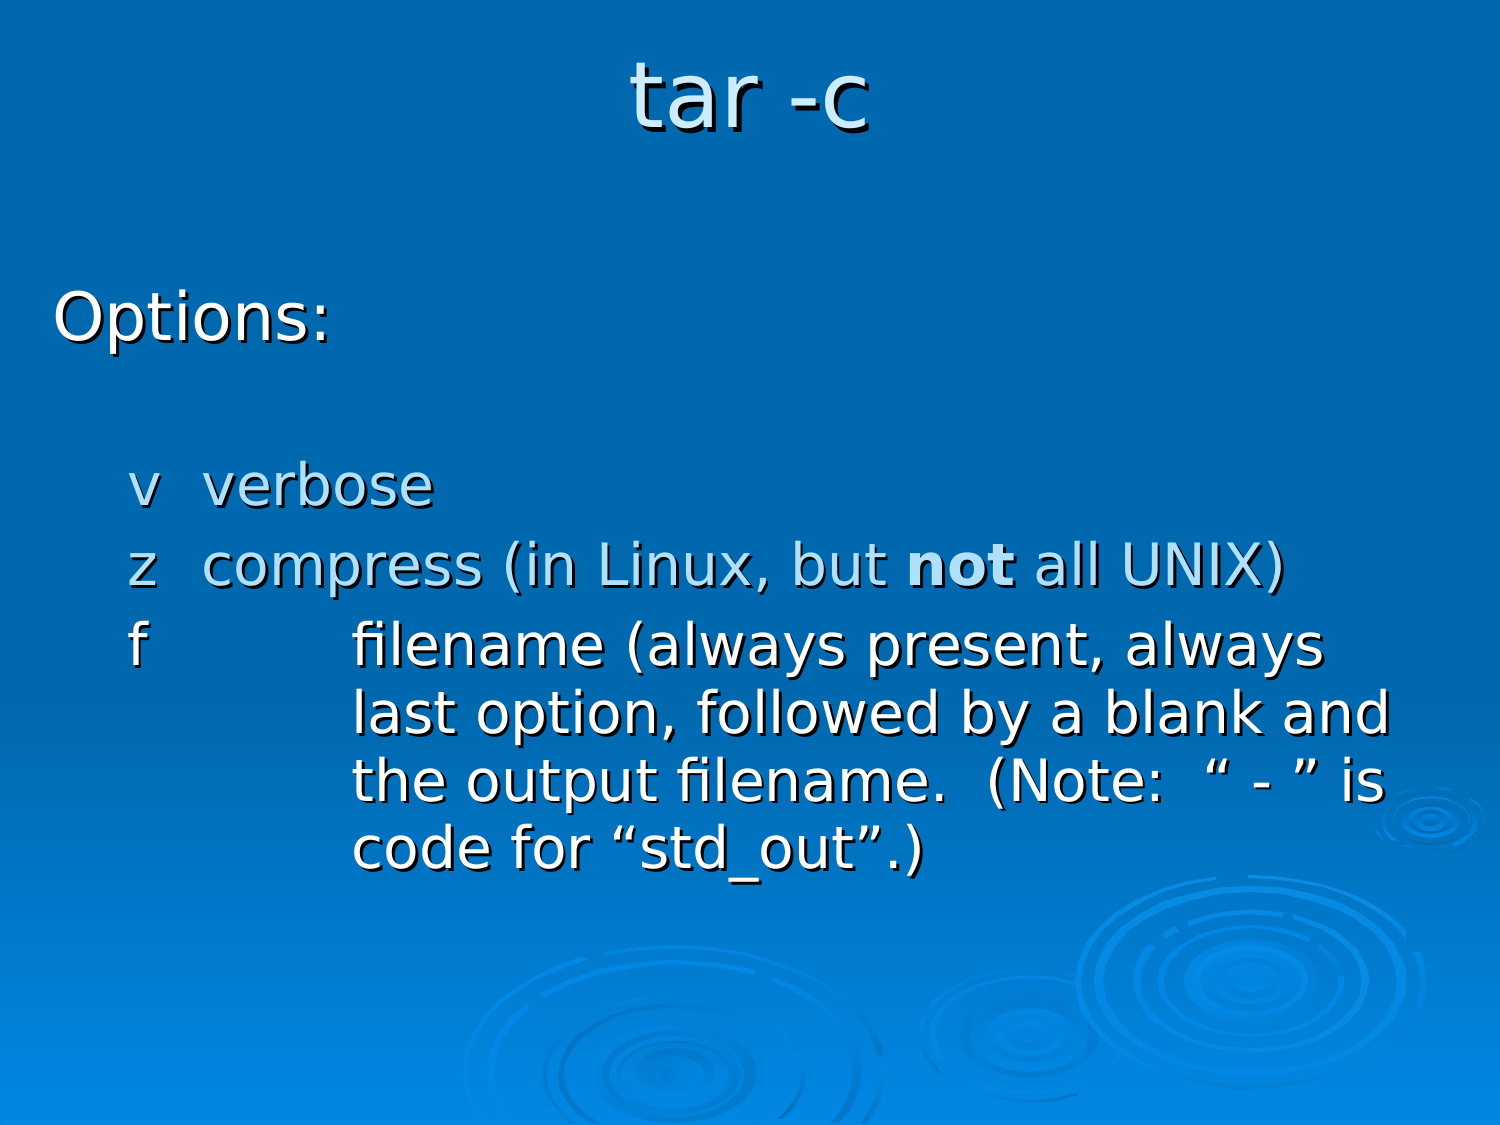

# tar -c
Options:
v	verbose
z	compress (in Linux, but not all UNIX)
f		filename (always present, always 			last option, followed by a blank and 		the output filename. (Note: “ - ” is 		code for “std_out”.)